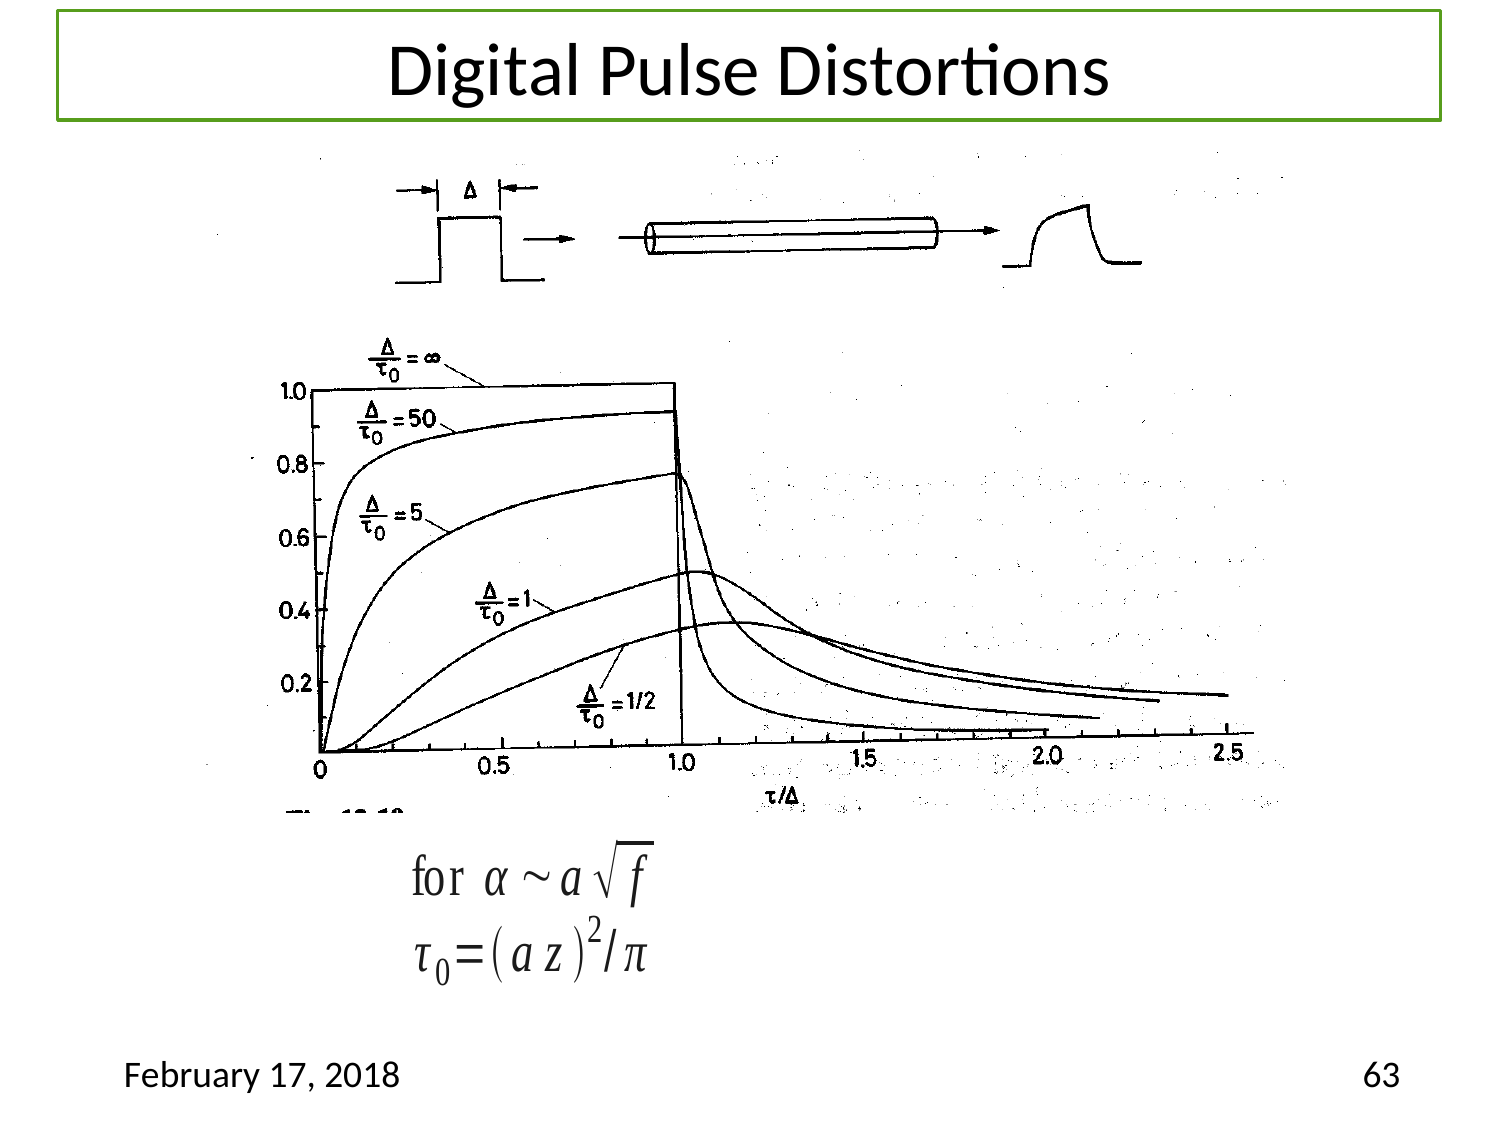

# Digital Pulse Distortions
17 February 2018
63